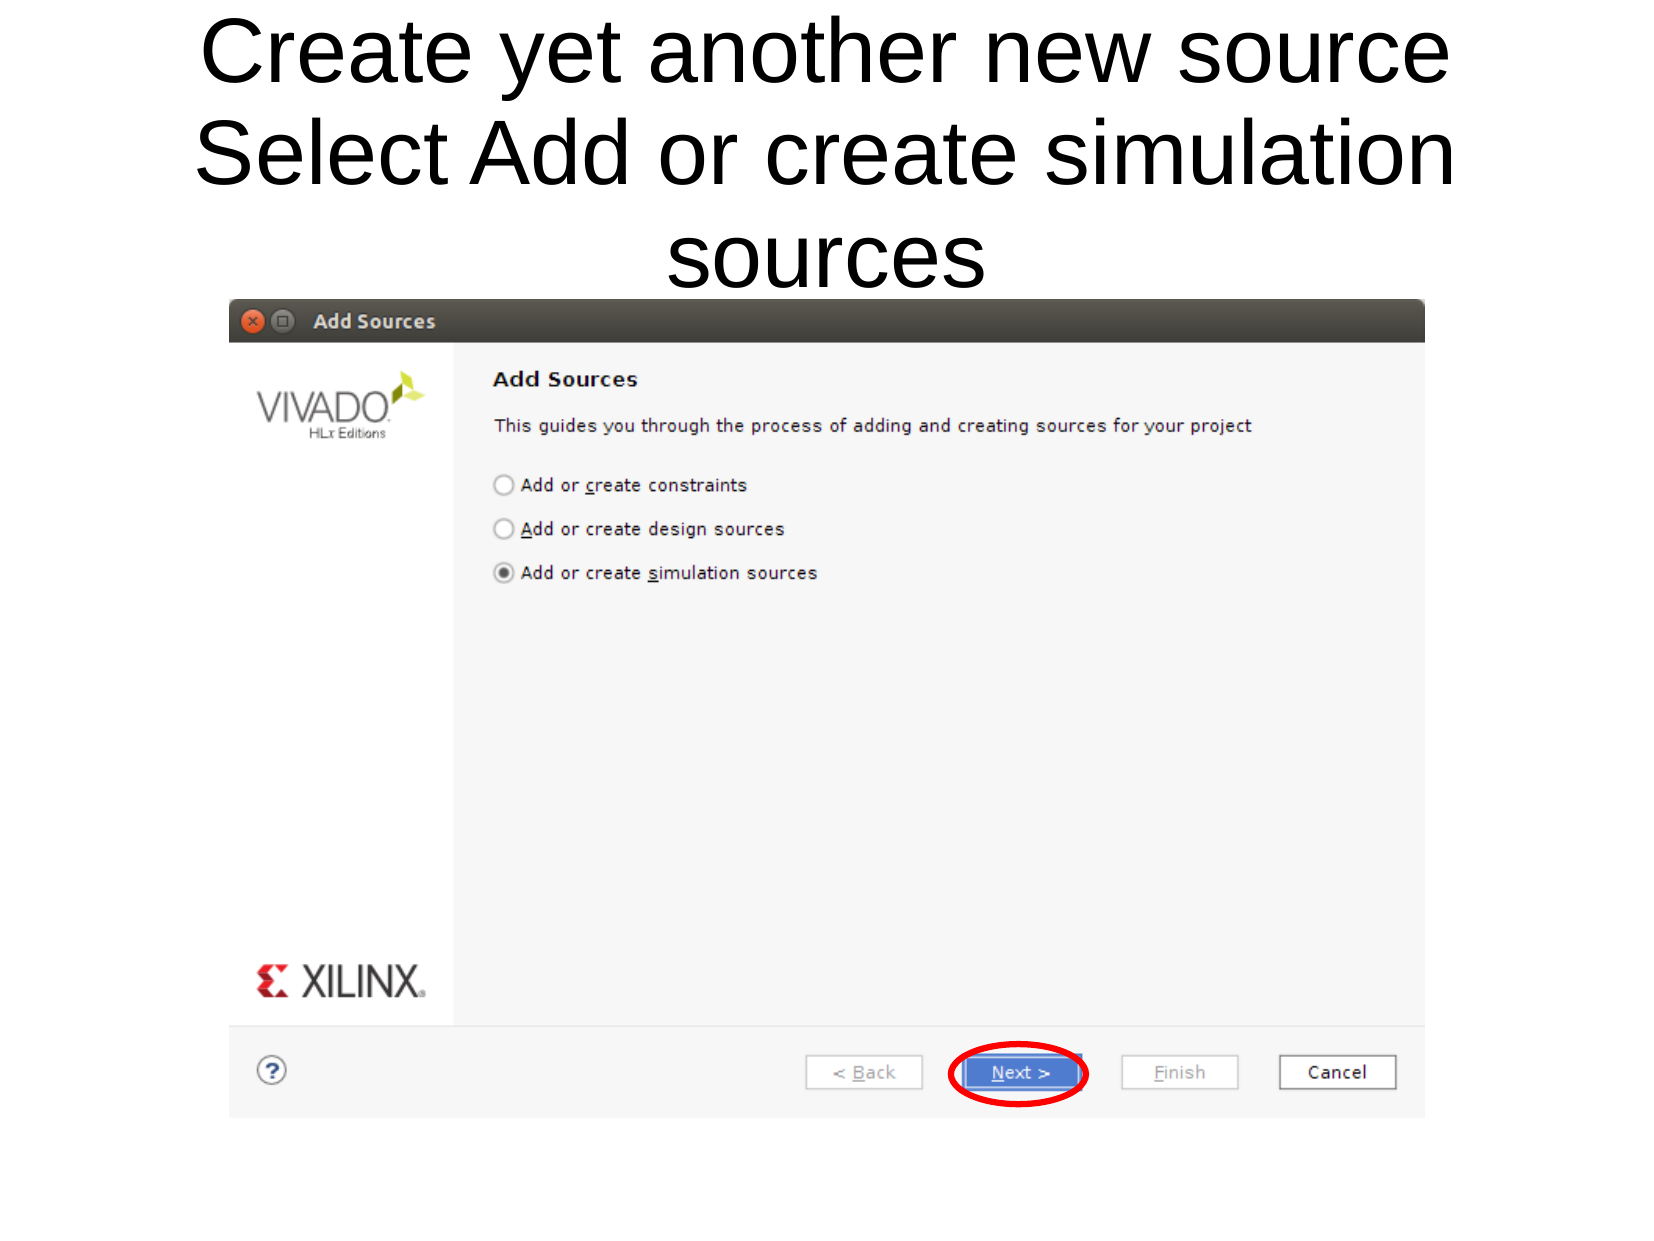

# Create yet another new source Select Add or create simulation sources